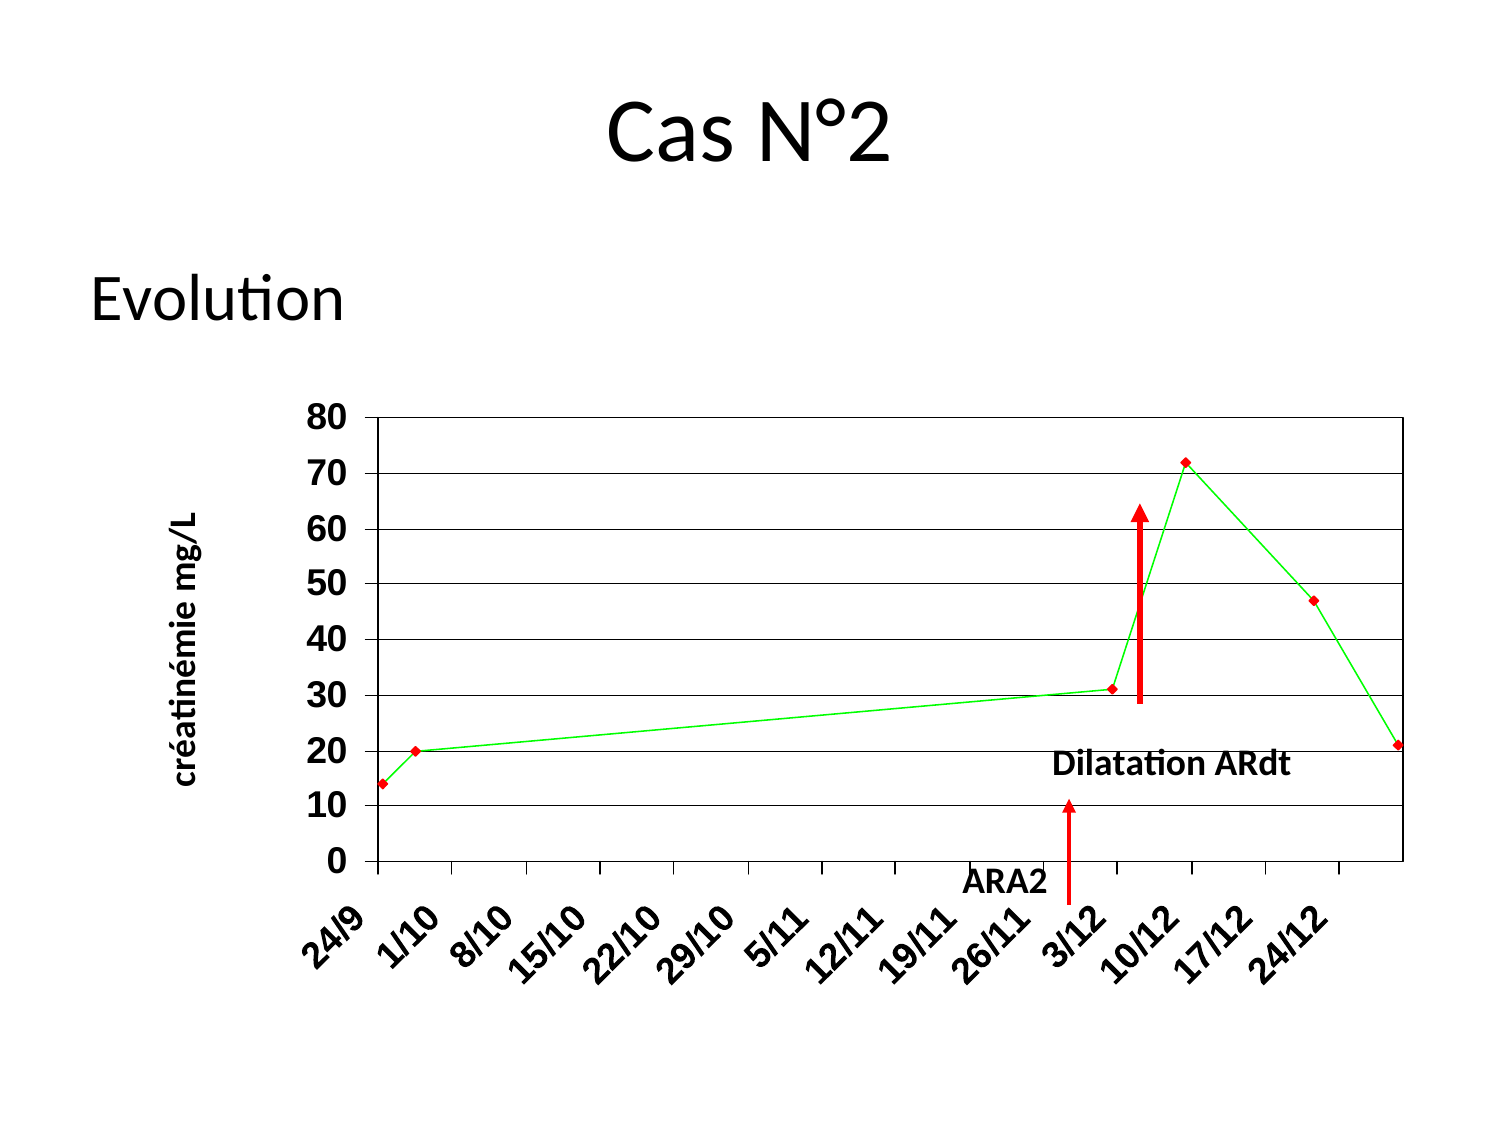

# Cas N°2
Evolution
 créatinémie mg/L
Dilatation ARdt
ARA2